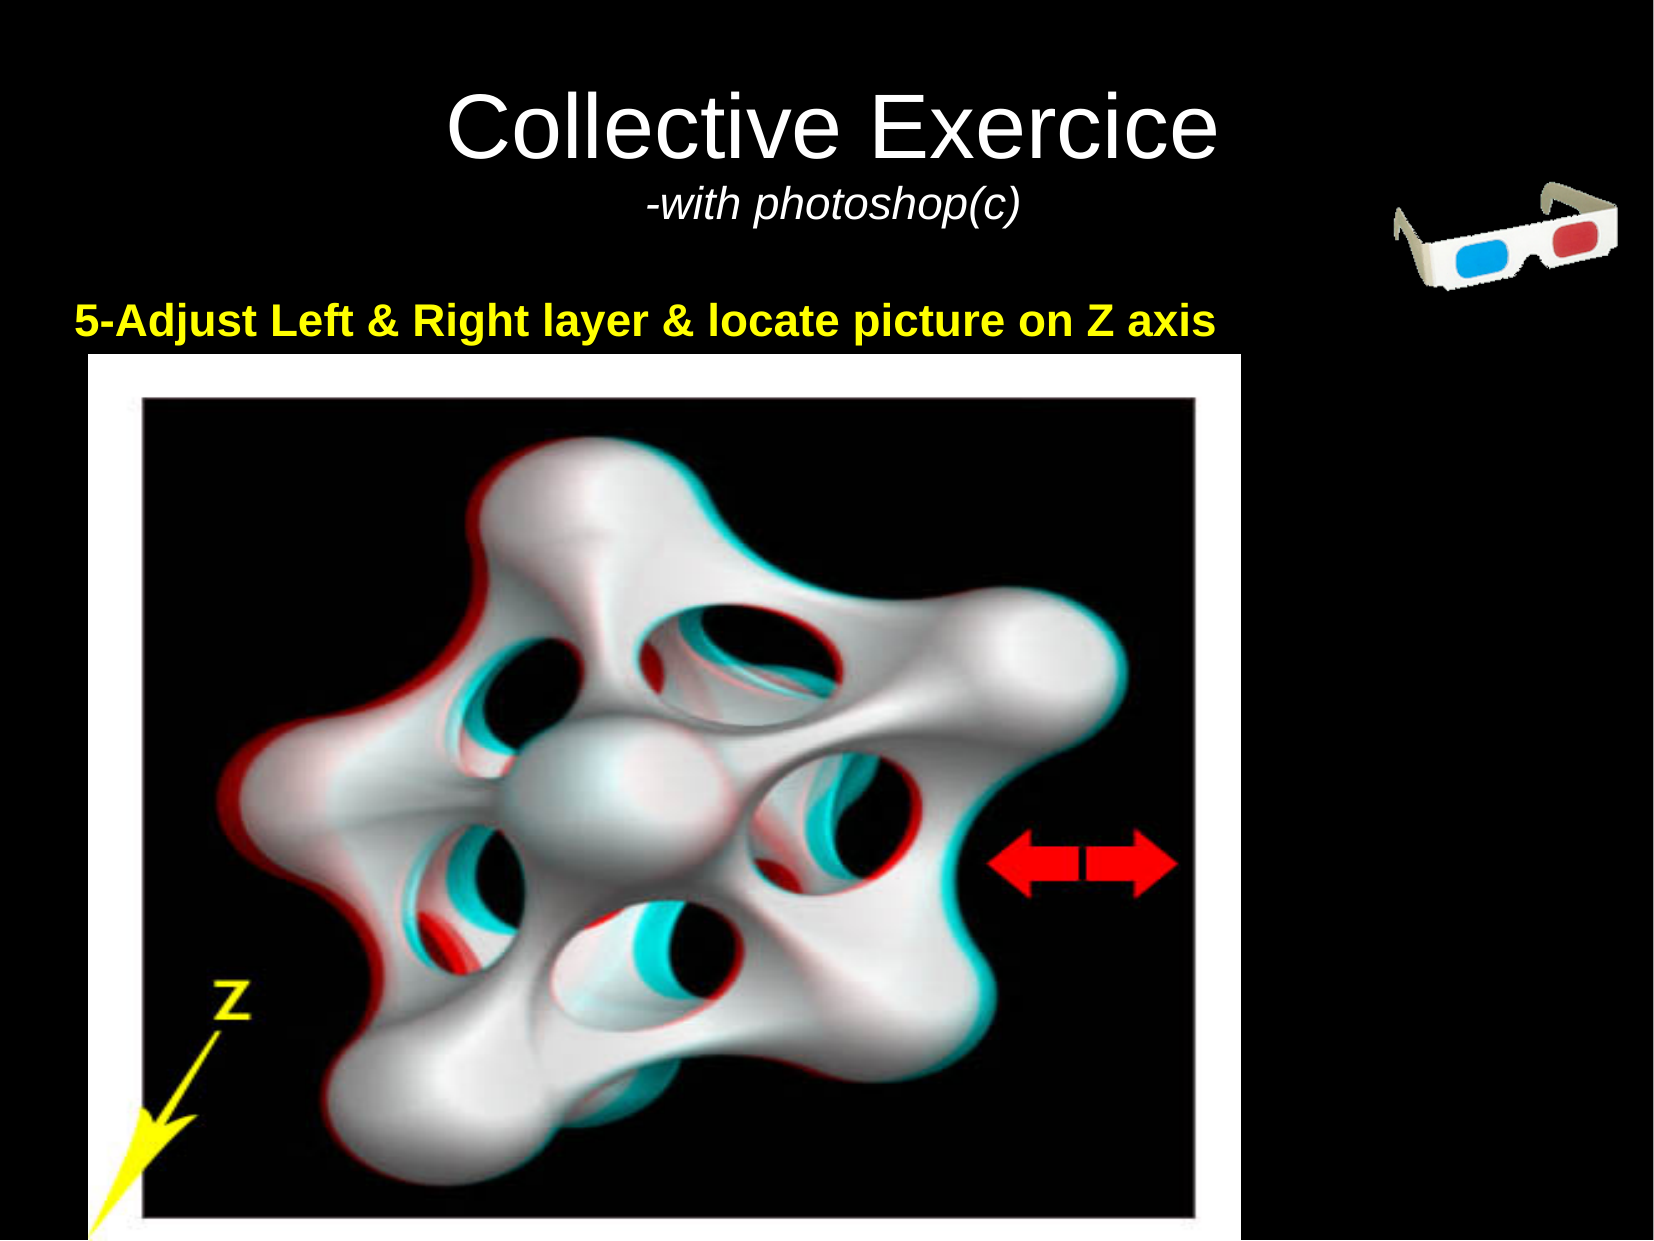

# Collective Exercice -with photoshop(c)
5-Adjust Left & Right layer & locate picture on Z axis